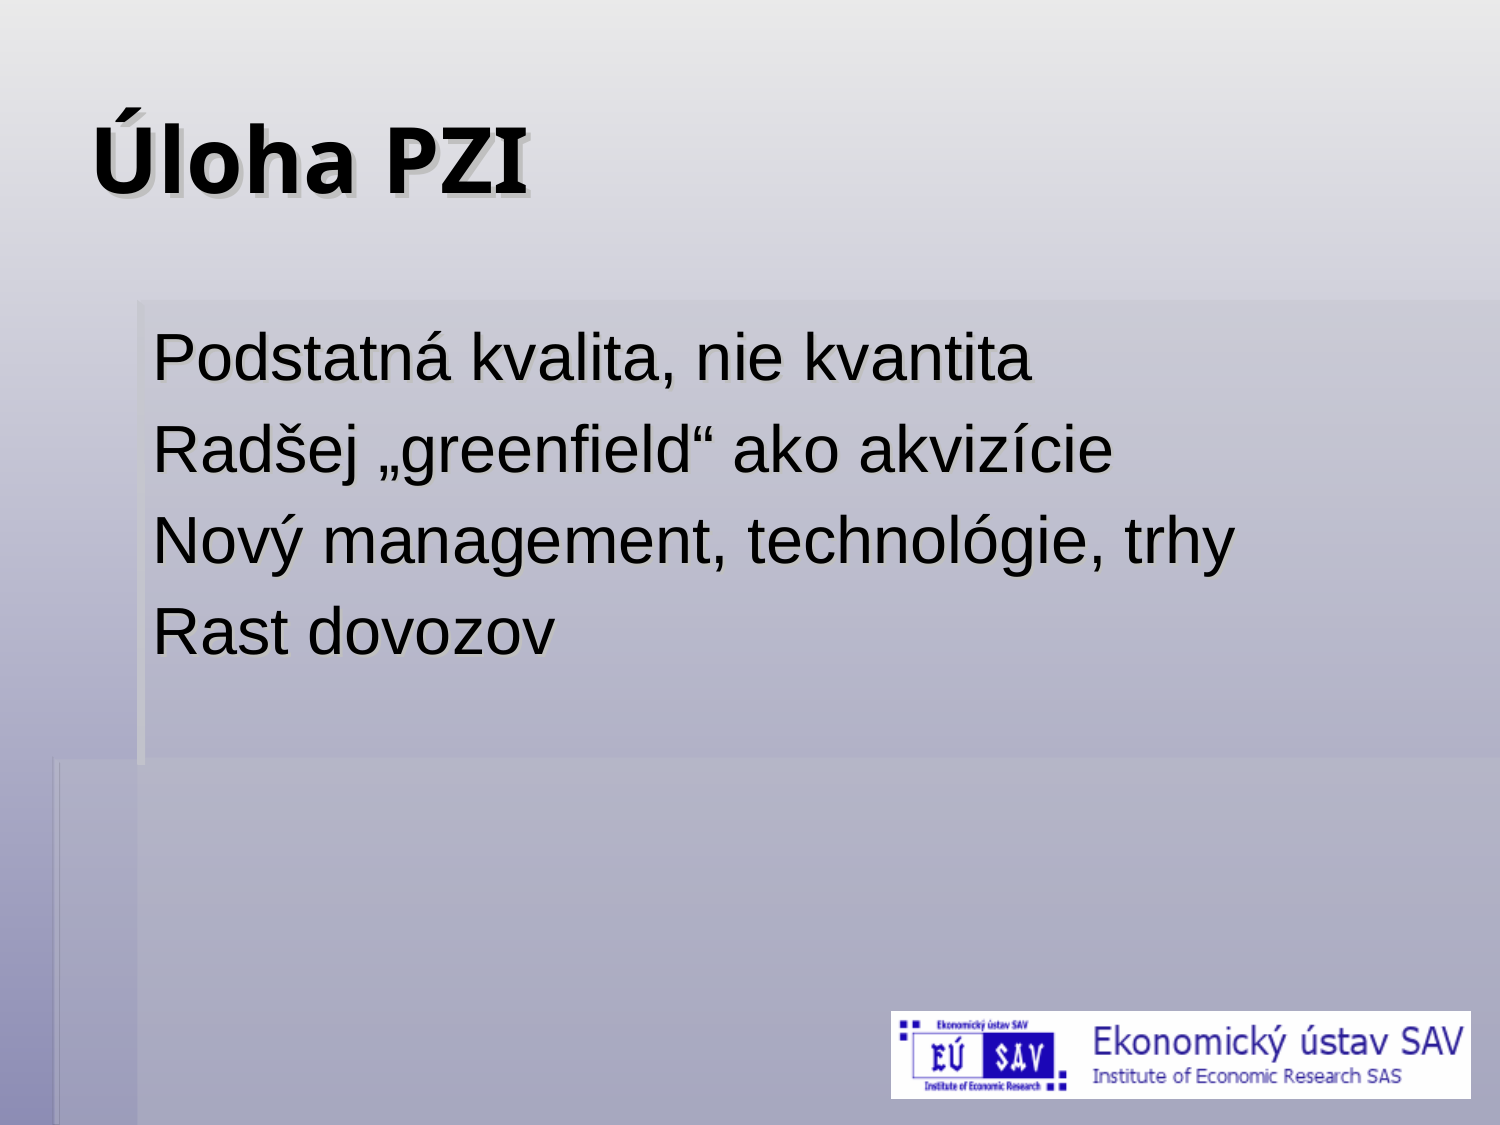

# Úloha PZI
Podstatná kvalita, nie kvantita
Radšej „greenfield“ ako akvizície
Nový management, technológie, trhy
Rast dovozov